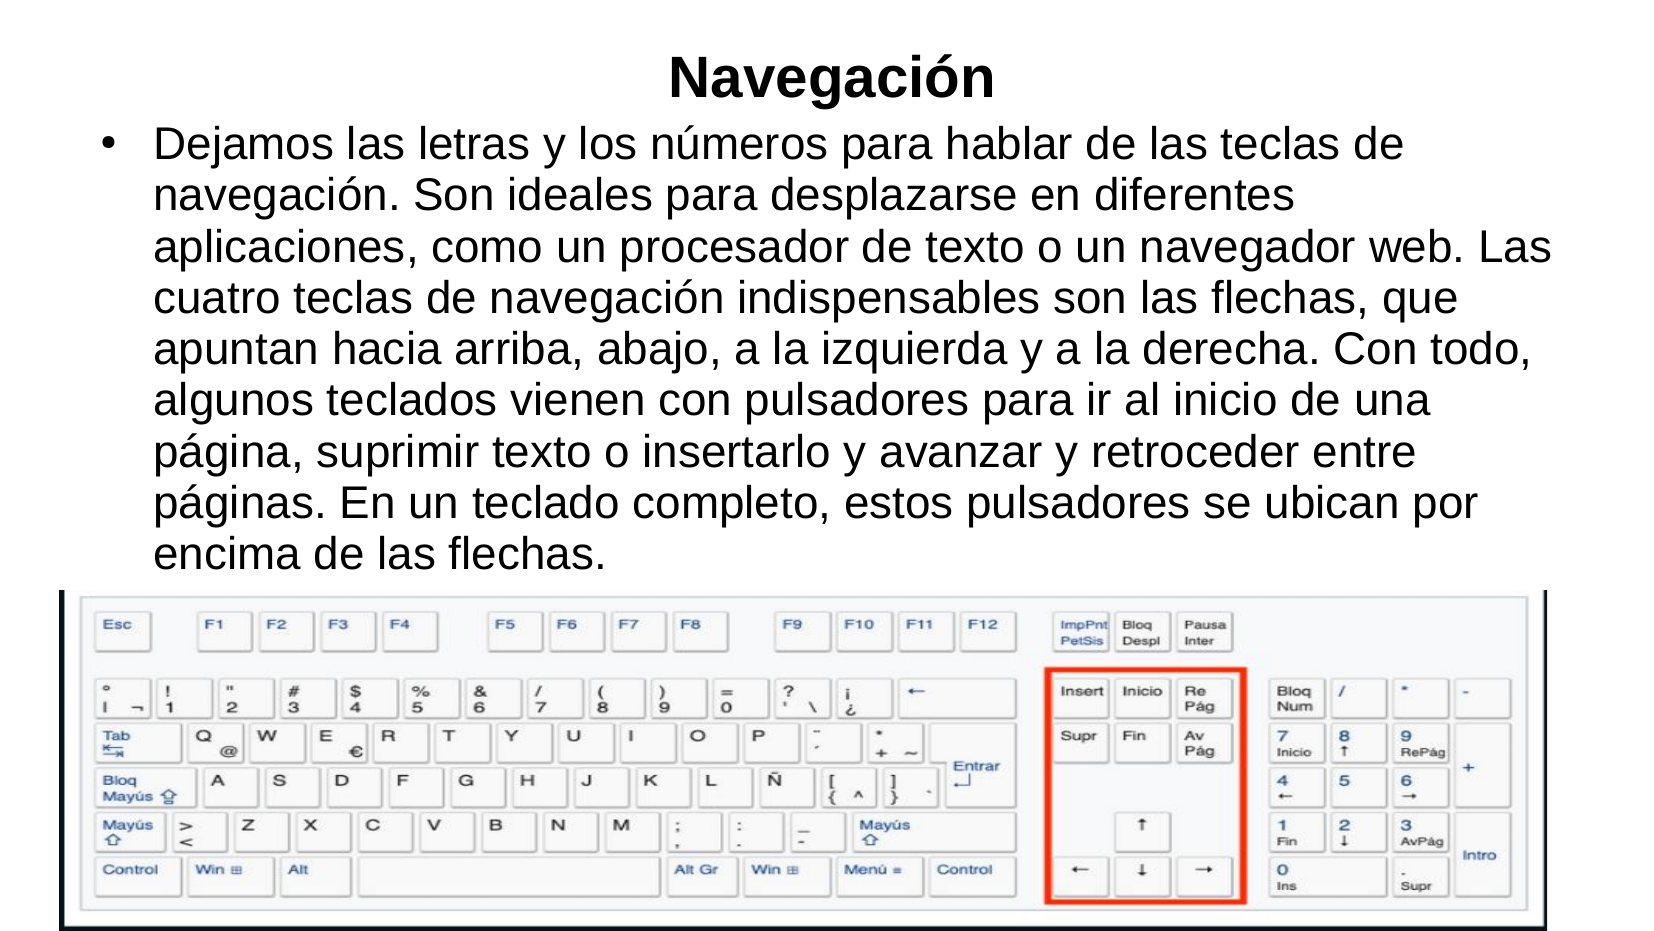

# Navegación
Dejamos las letras y los números para hablar de las teclas de navegación. Son ideales para desplazarse en diferentes aplicaciones, como un procesador de texto o un navegador web. Las cuatro teclas de navegación indispensables son las flechas, que apuntan hacia arriba, abajo, a la izquierda y a la derecha. Con todo, algunos teclados vienen con pulsadores para ir al inicio de una página, suprimir texto o insertarlo y avanzar y retroceder entre páginas. En un teclado completo, estos pulsadores se ubican por encima de las flechas.